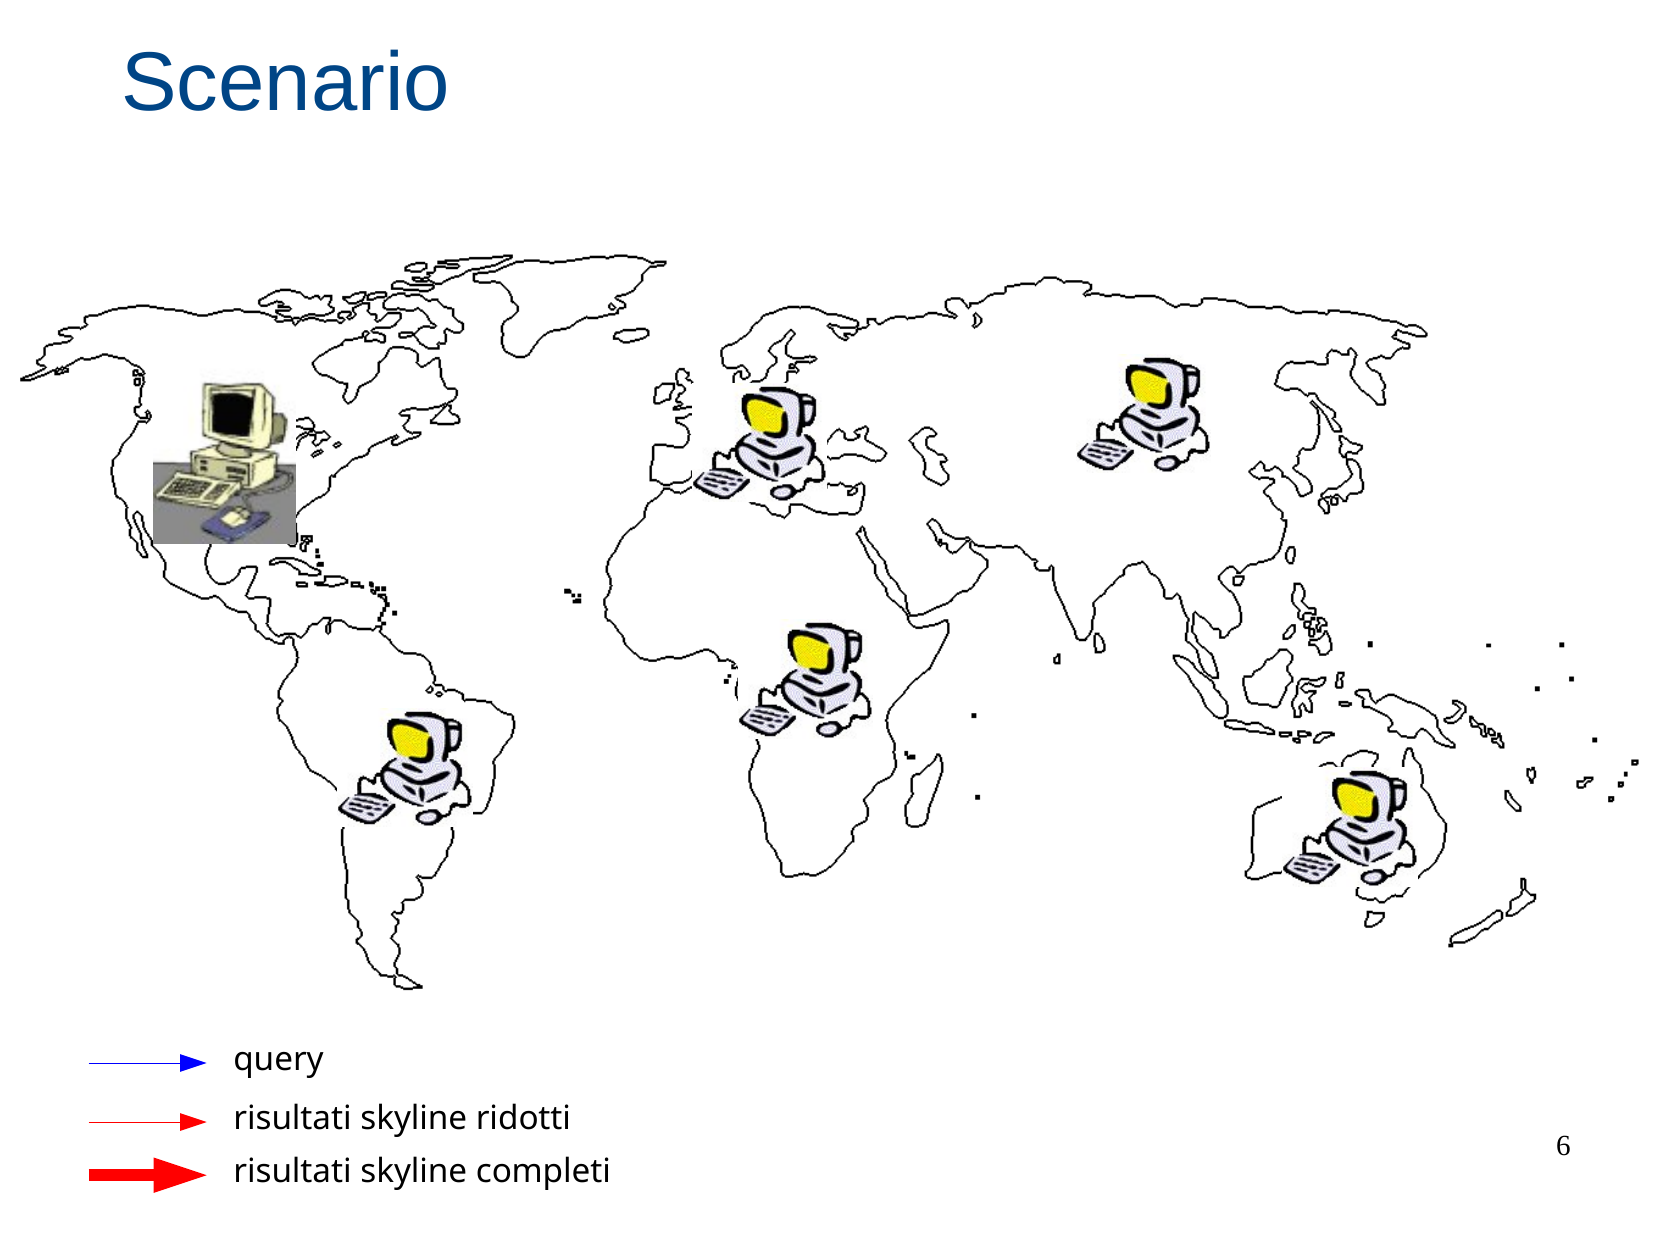

# Scenario
query
risultati skyline ridotti
6
risultati skyline completi